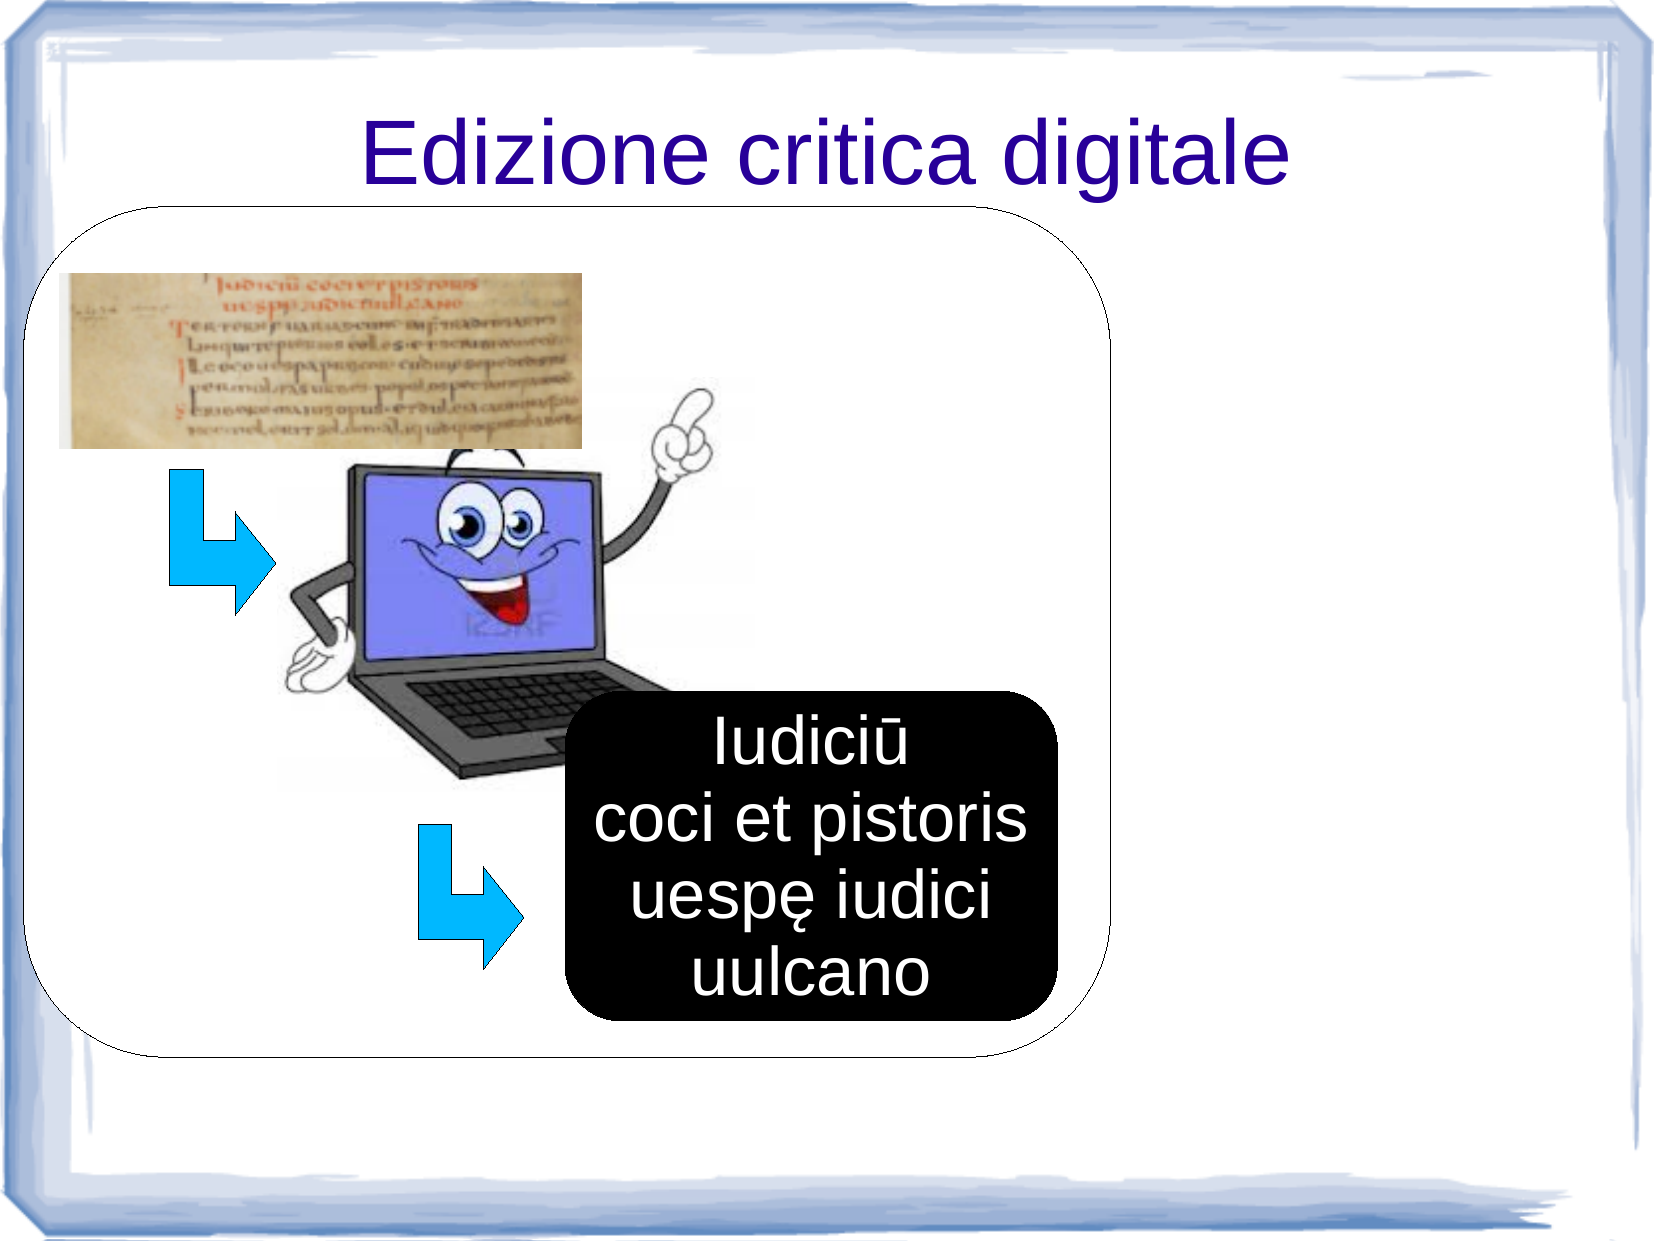

# Edizione critica digitale
Iudiciū
coci et pistoris
uespę iudici
uulcano